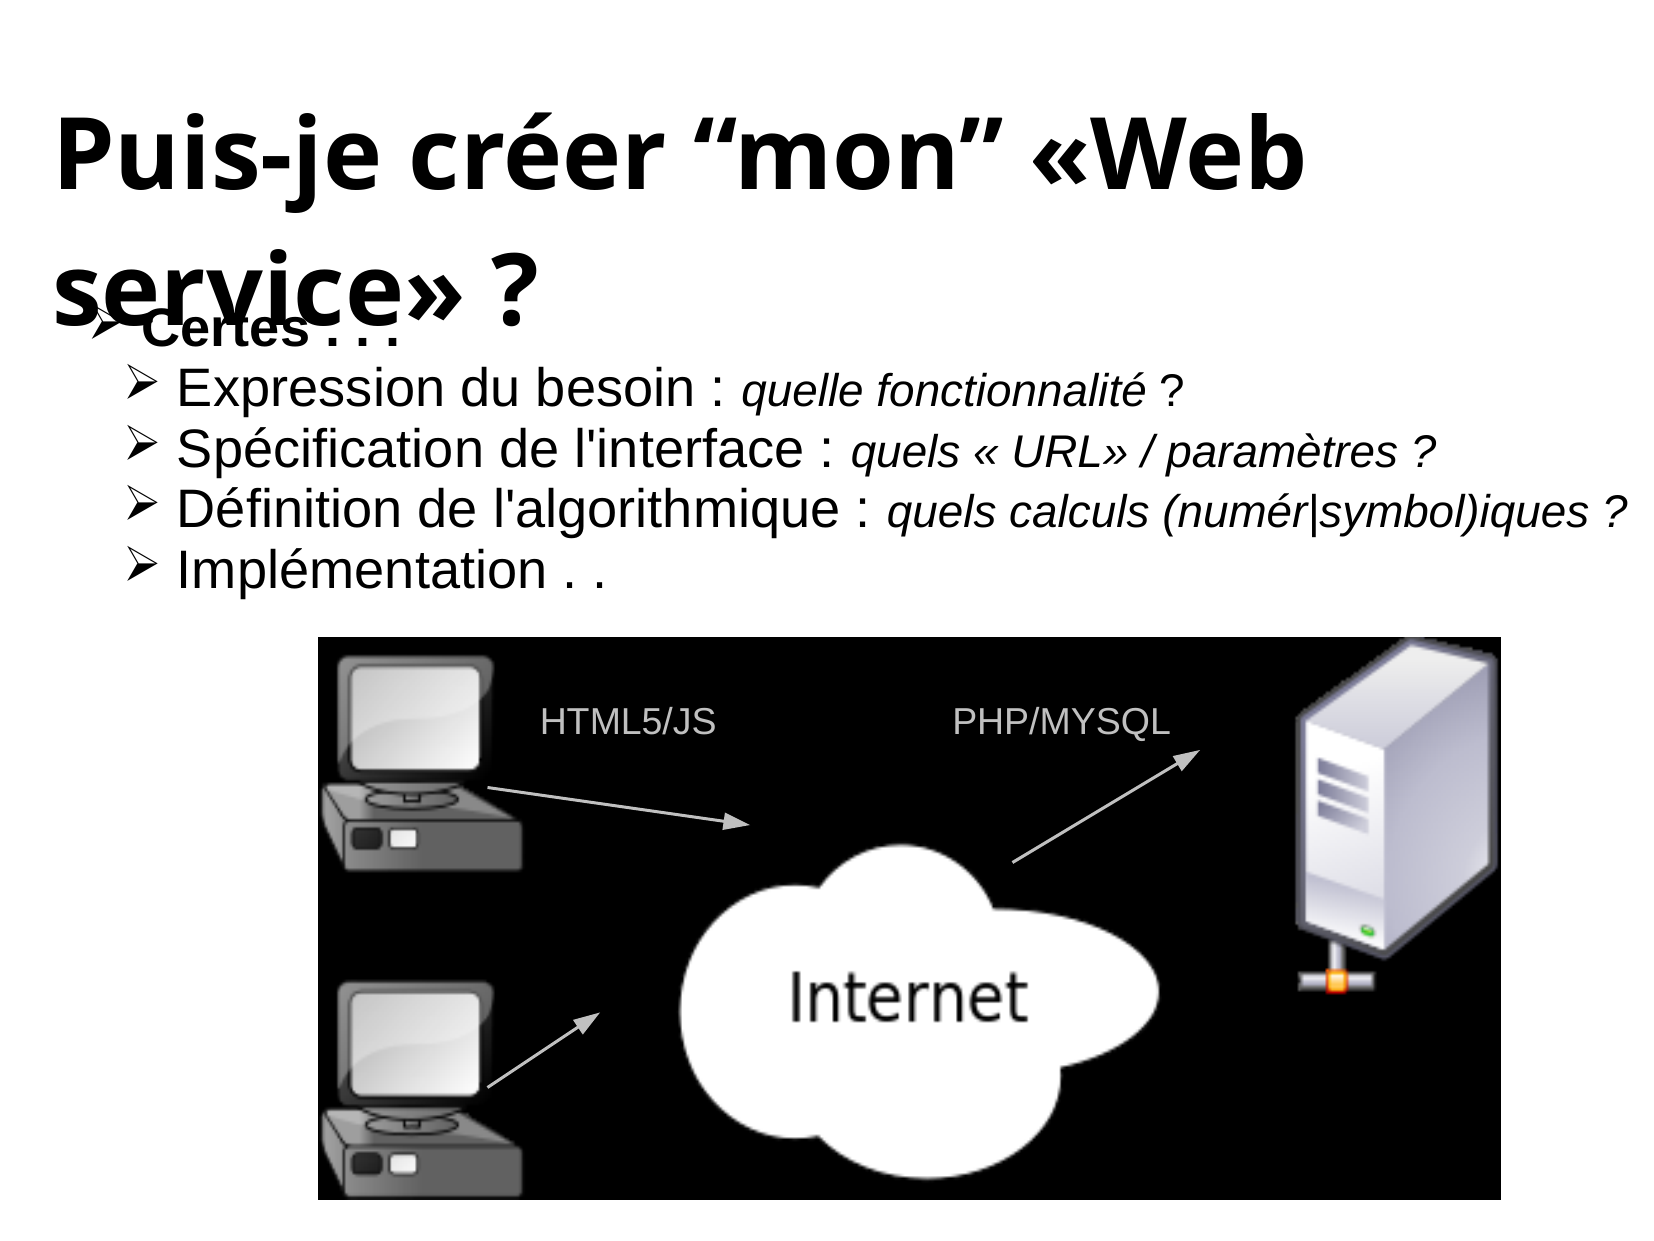

Puis-je créer “mon” «Web service» ?
 Certes . . .
 Expression du besoin : quelle fonctionnalité ?
 Spécification de l'interface : quels « URL» / paramètres ?
 Définition de l'algorithmique : quels calculs (numér|symbol)iques ?
 Implémentation . .
HTML5/JS
PHP/MYSQL